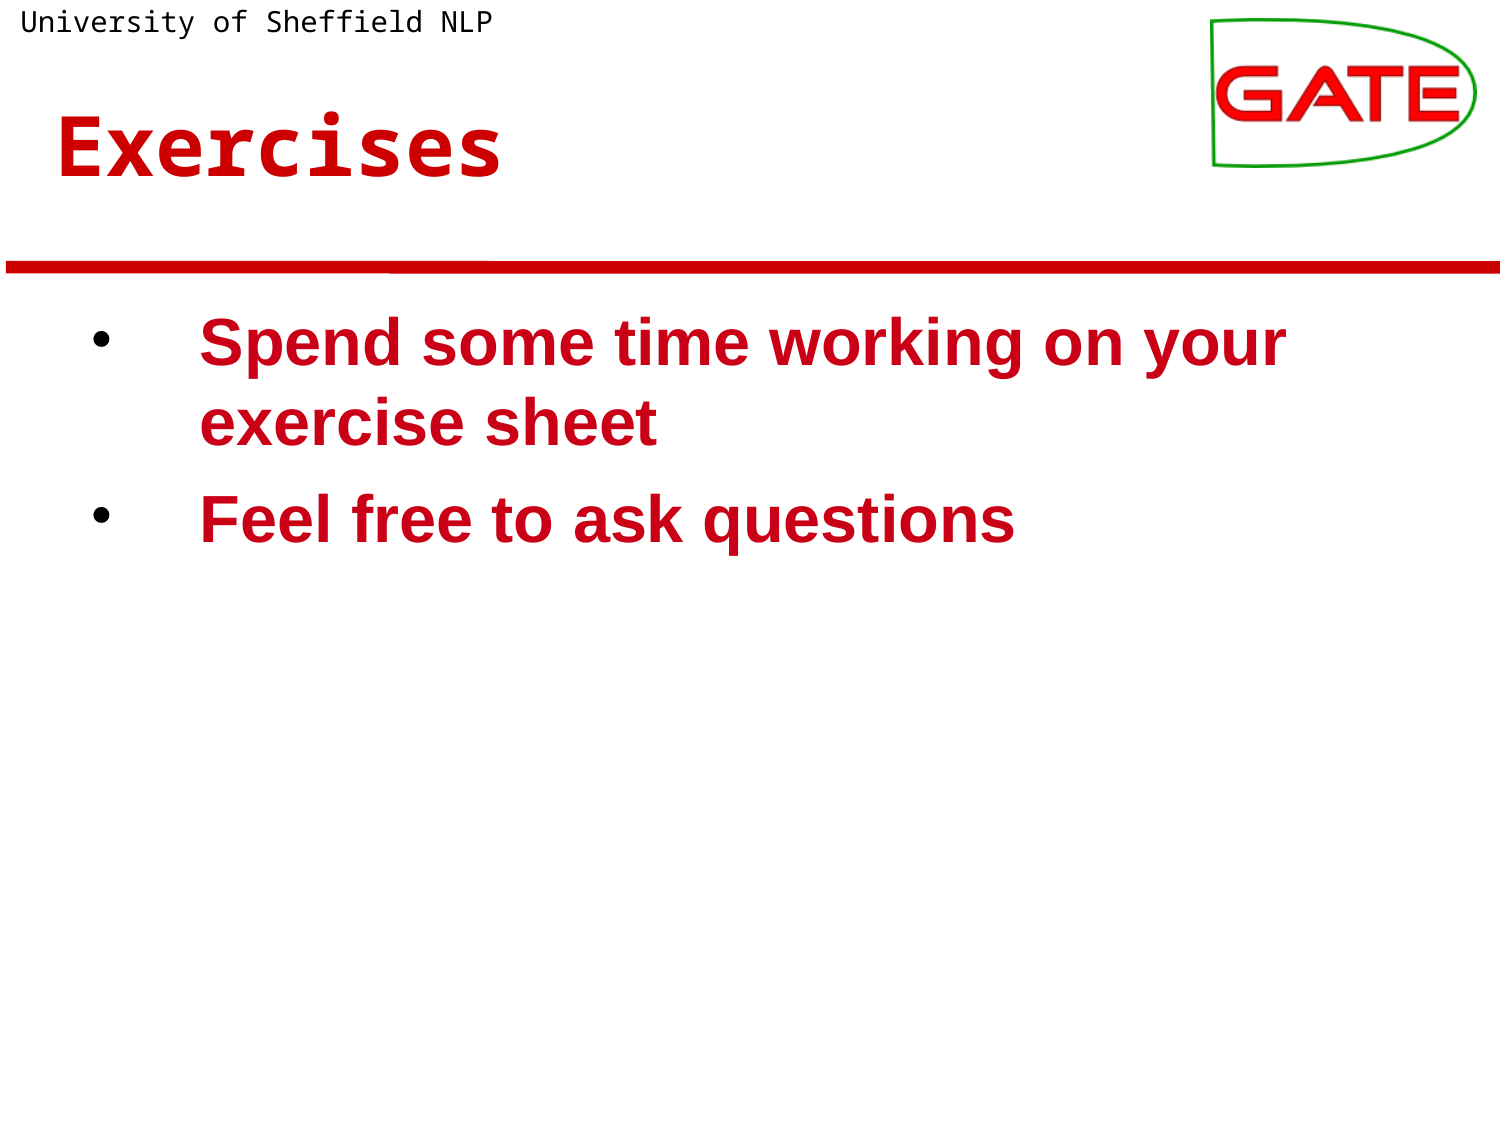

# Exercises
Spend some time working on your exercise sheet
Feel free to ask questions